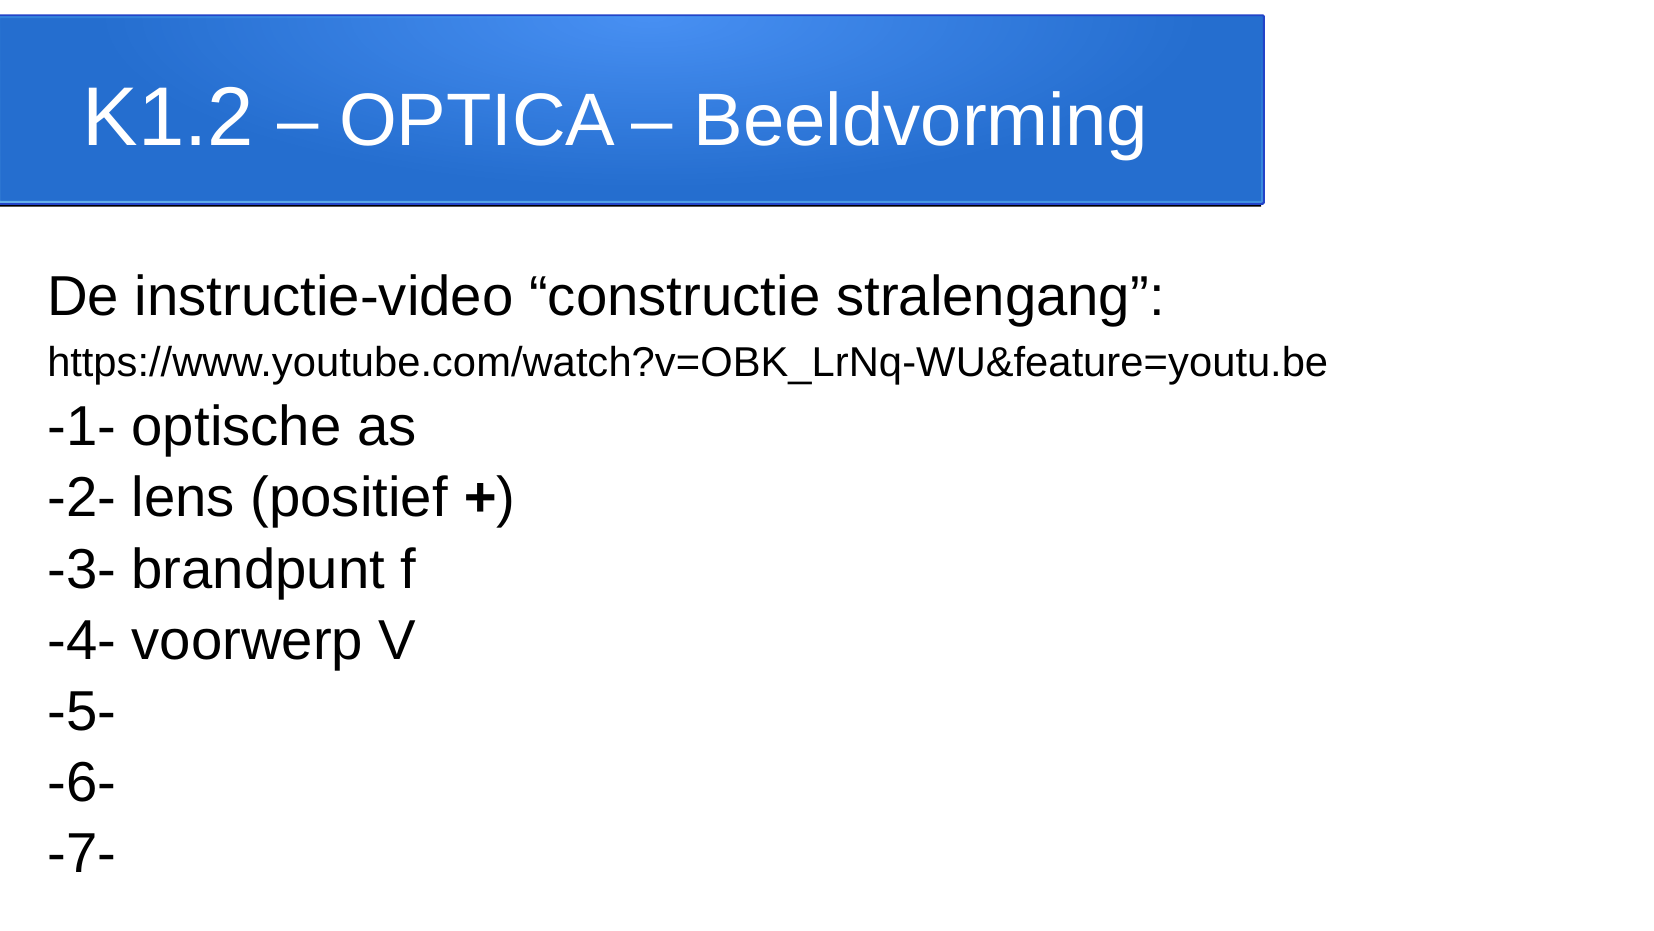

# K1.2 – OPTICA – Beeldvorming
De instructie-video “constructie stralengang”:
https://www.youtube.com/watch?v=OBK_LrNq-WU&feature=youtu.be
-1- optische as
-2- lens (positief +)
-3- brandpunt f
-4- voorwerp V
-5-
-6-
-7-